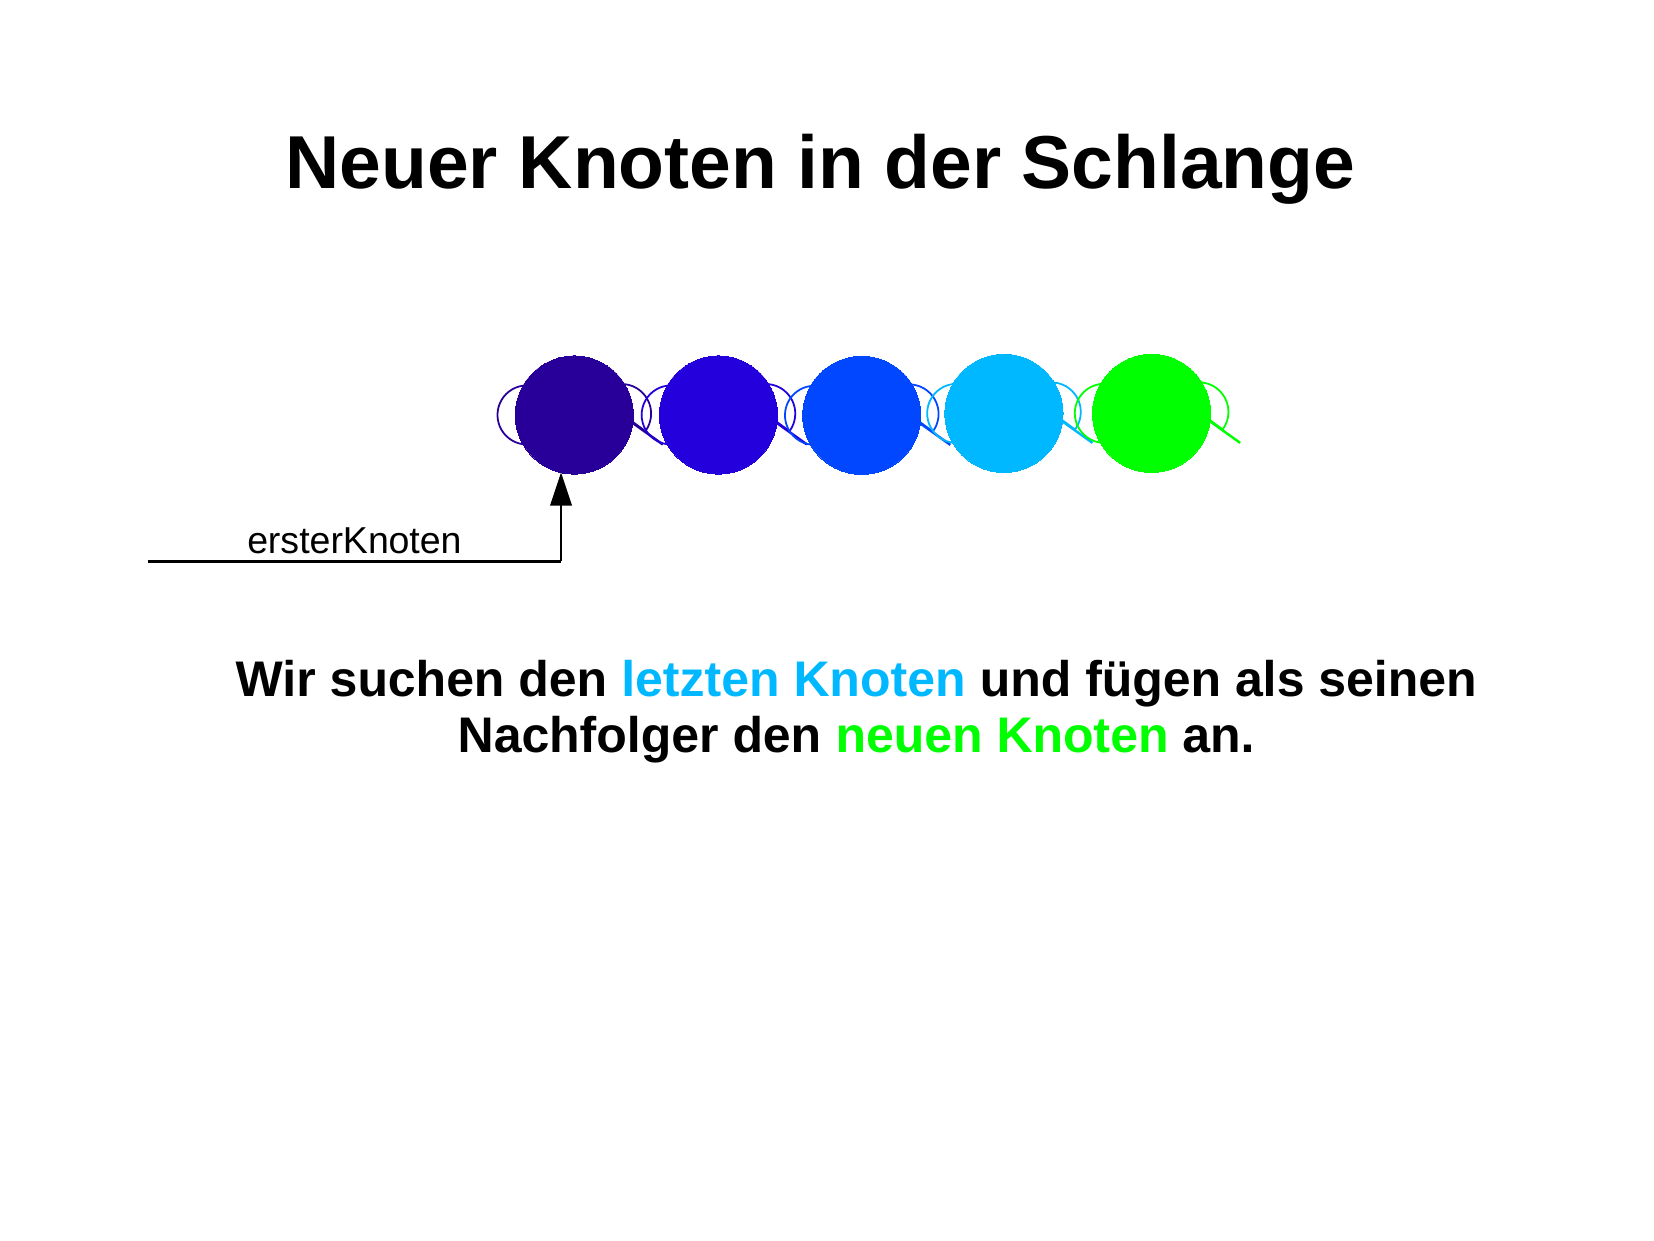

# Neuer Knoten in der Schlange
ersterKnoten
Wir suchen den letzten Knoten und fügen als seinen Nachfolger den neuen Knoten an.